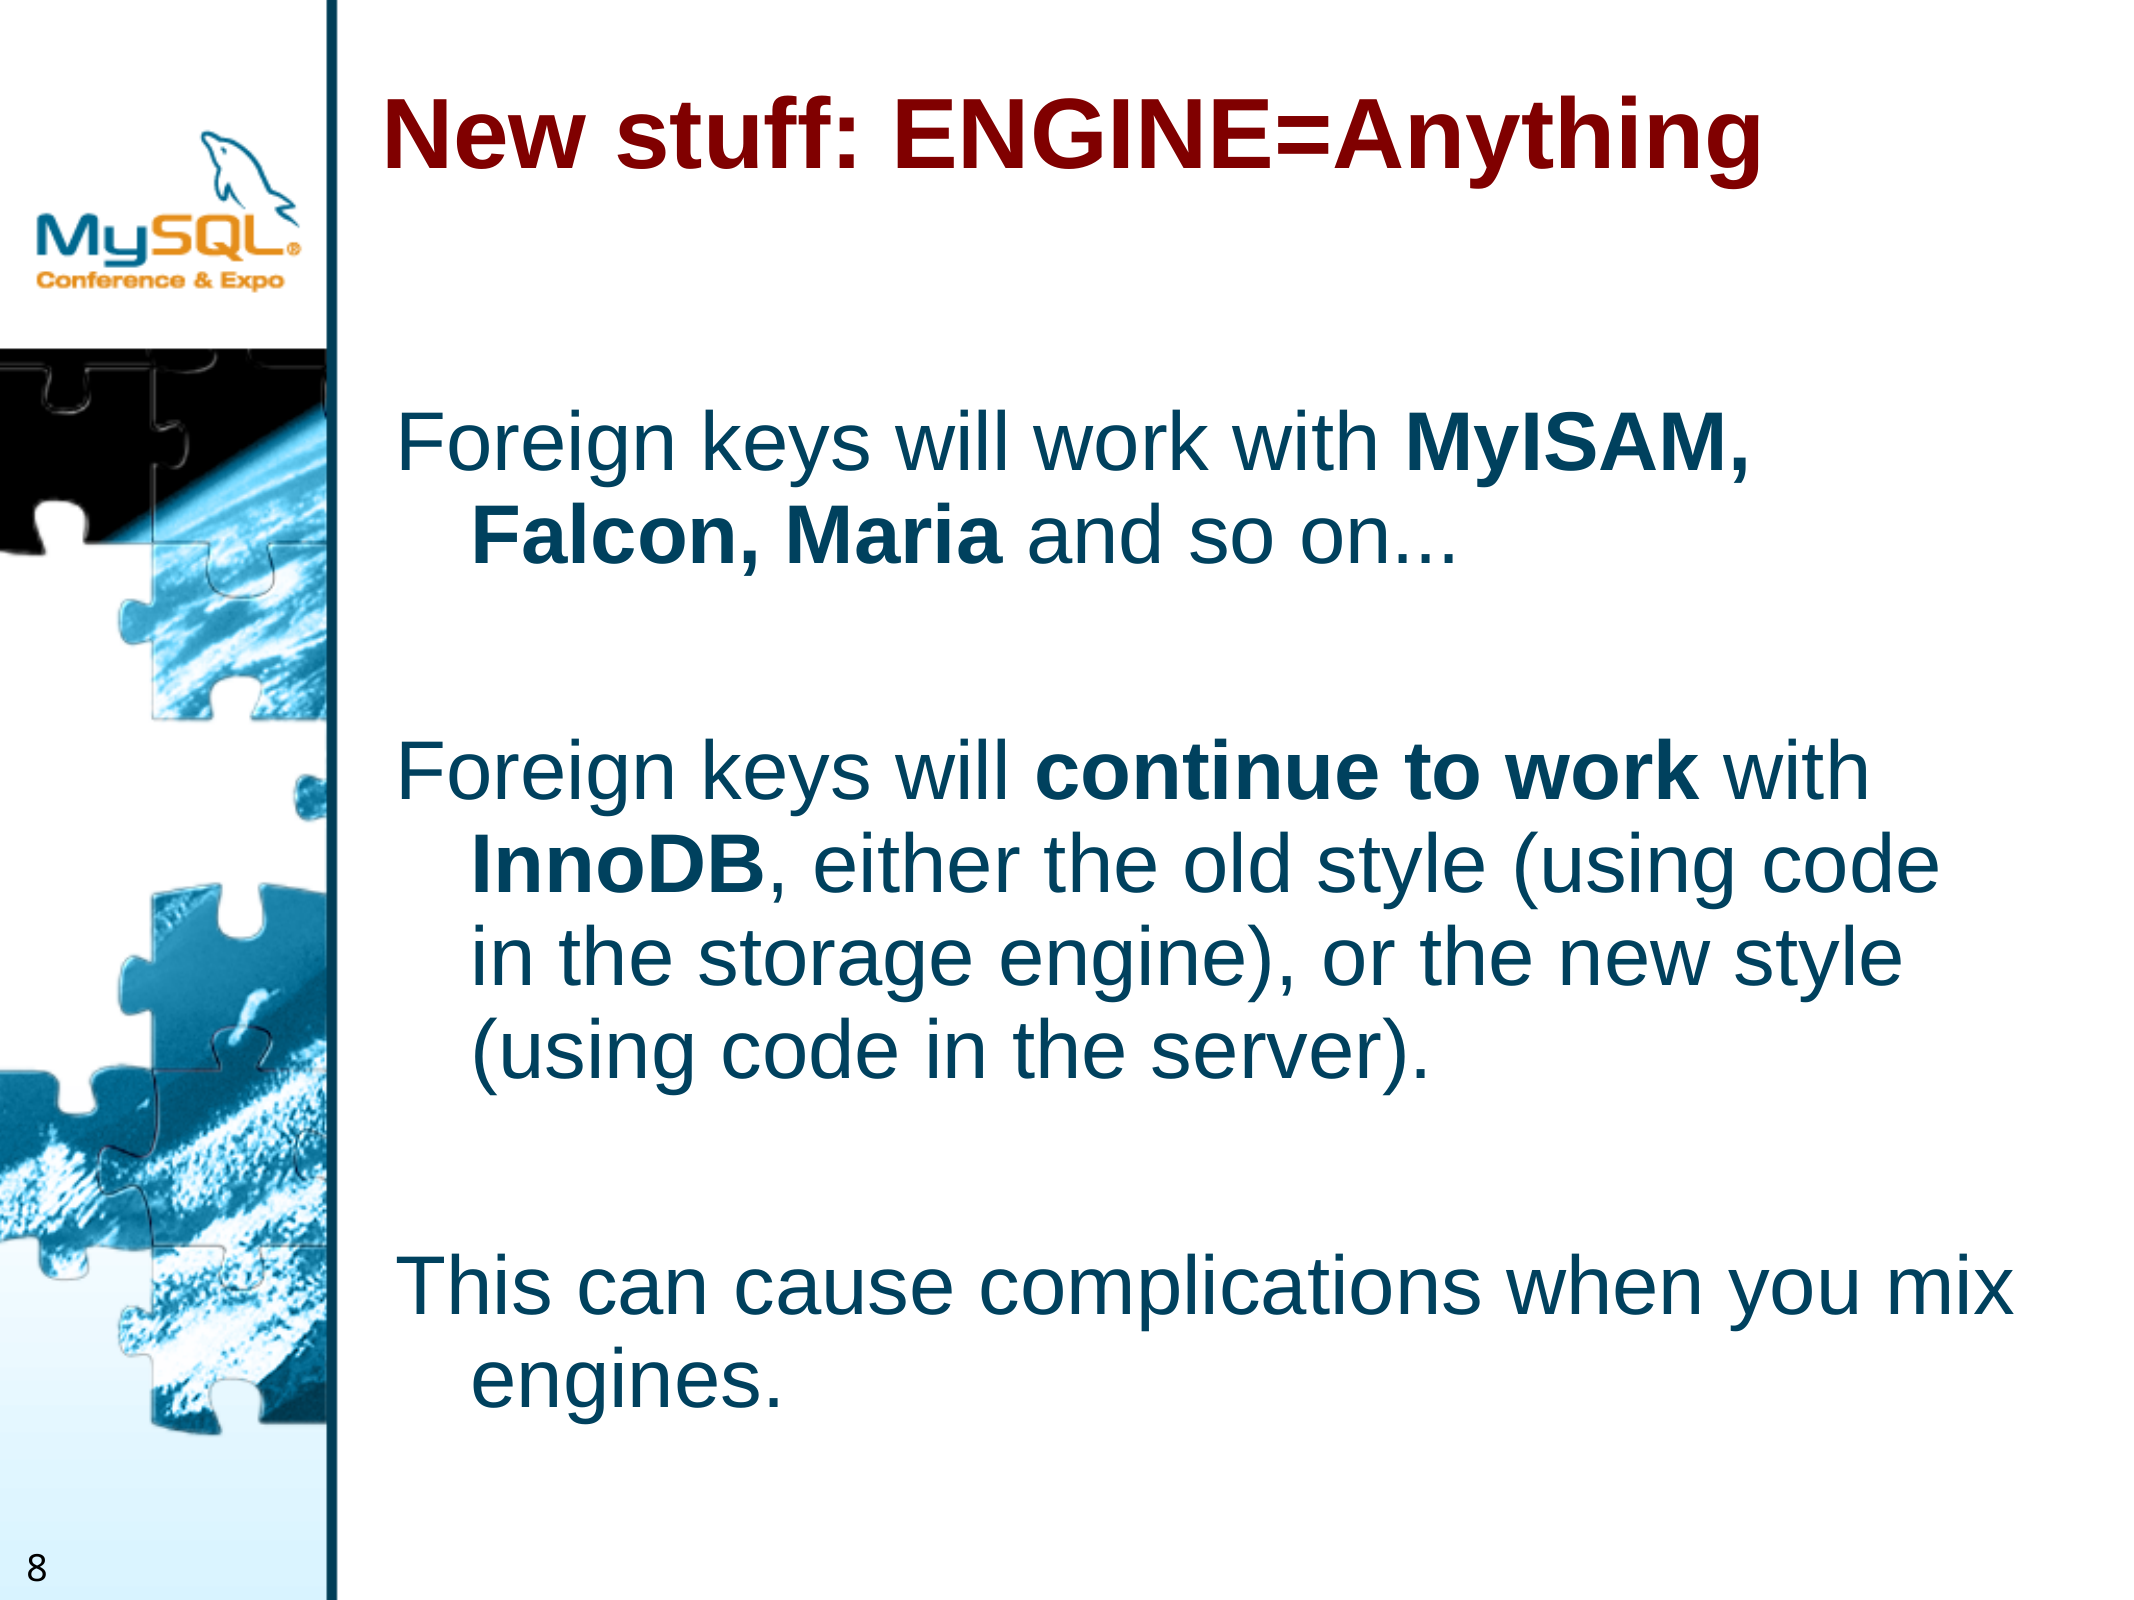

# New stuff: ENGINE=Anything
Foreign keys will work with MyISAM, Falcon, Maria and so on...
Foreign keys will continue to work with InnoDB, either the old style (using code in the storage engine), or the new style (using code in the server).
This can cause complications when you mix engines.